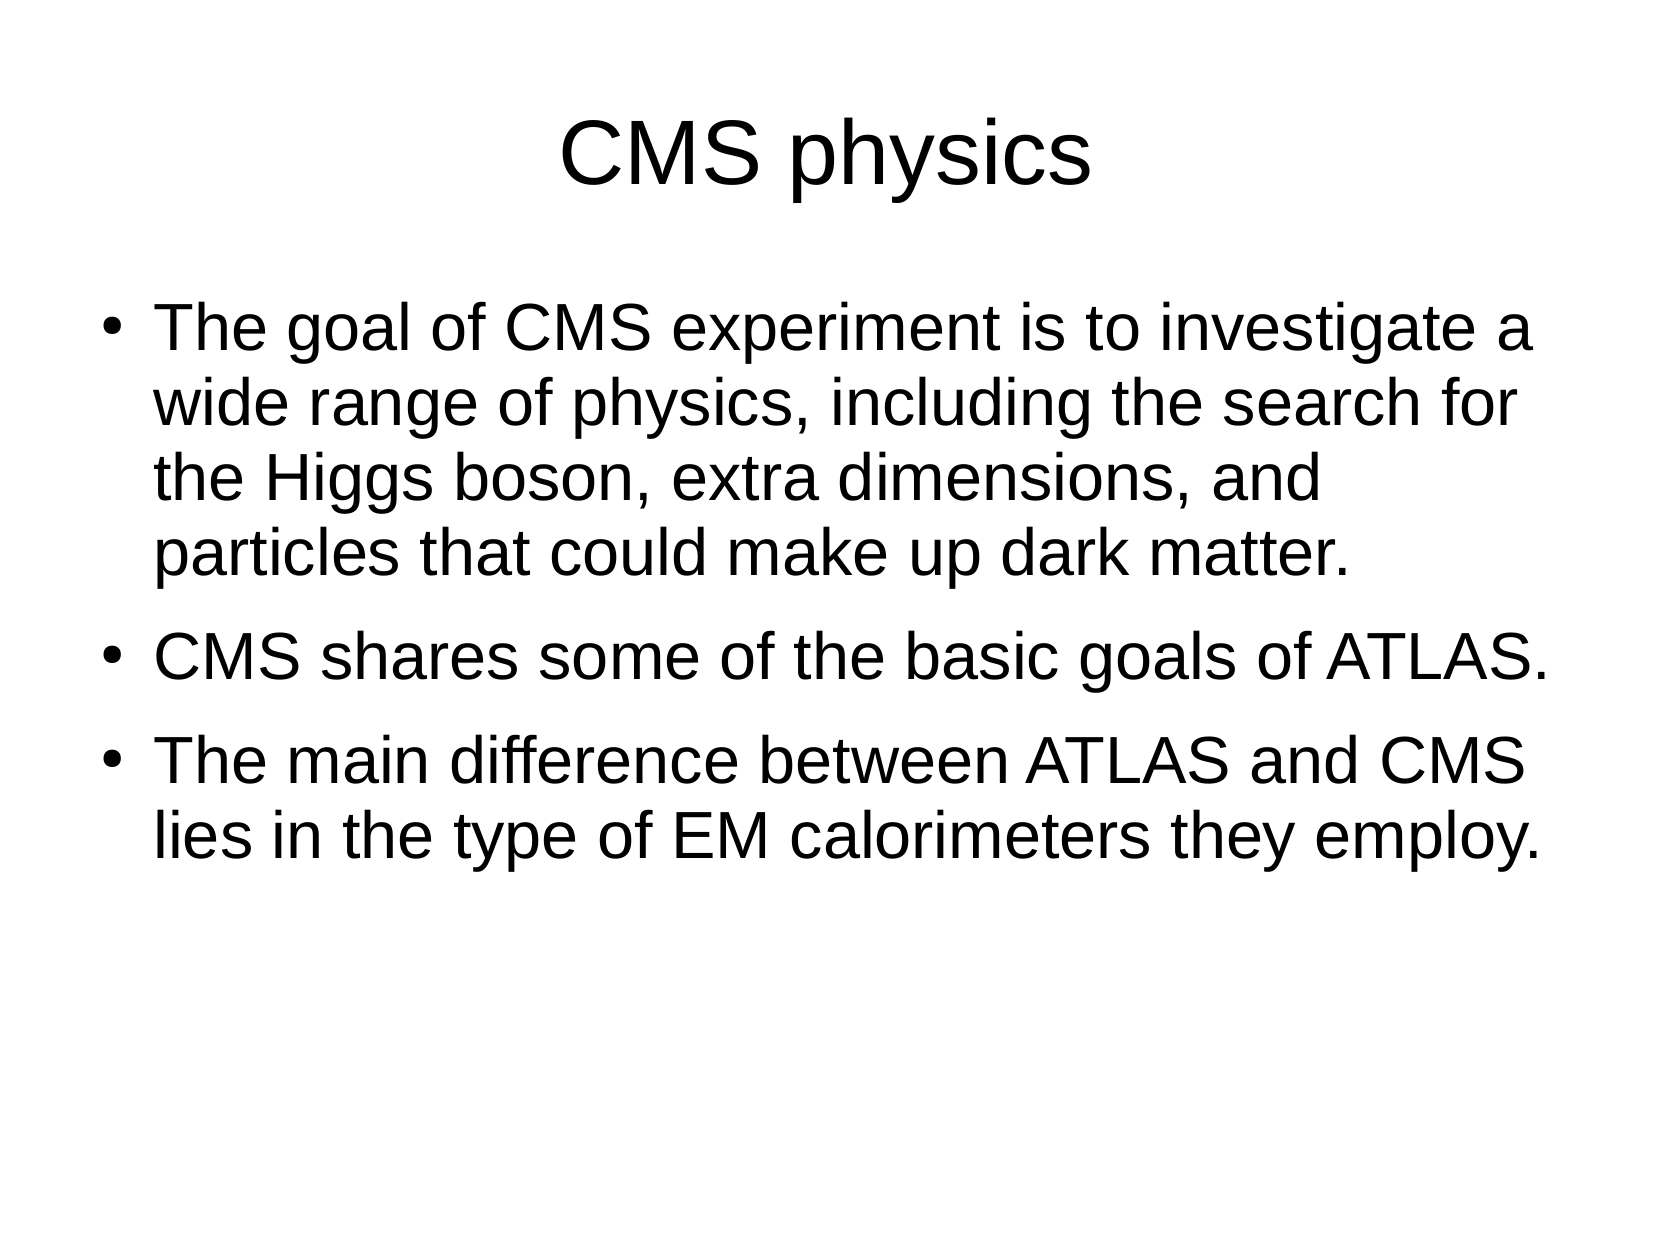

# CMS physics
The goal of CMS experiment is to investigate a wide range of physics, including the search for the Higgs boson, extra dimensions, and particles that could make up dark matter.
CMS shares some of the basic goals of ATLAS.
The main difference between ATLAS and CMS lies in the type of EM calorimeters they employ.